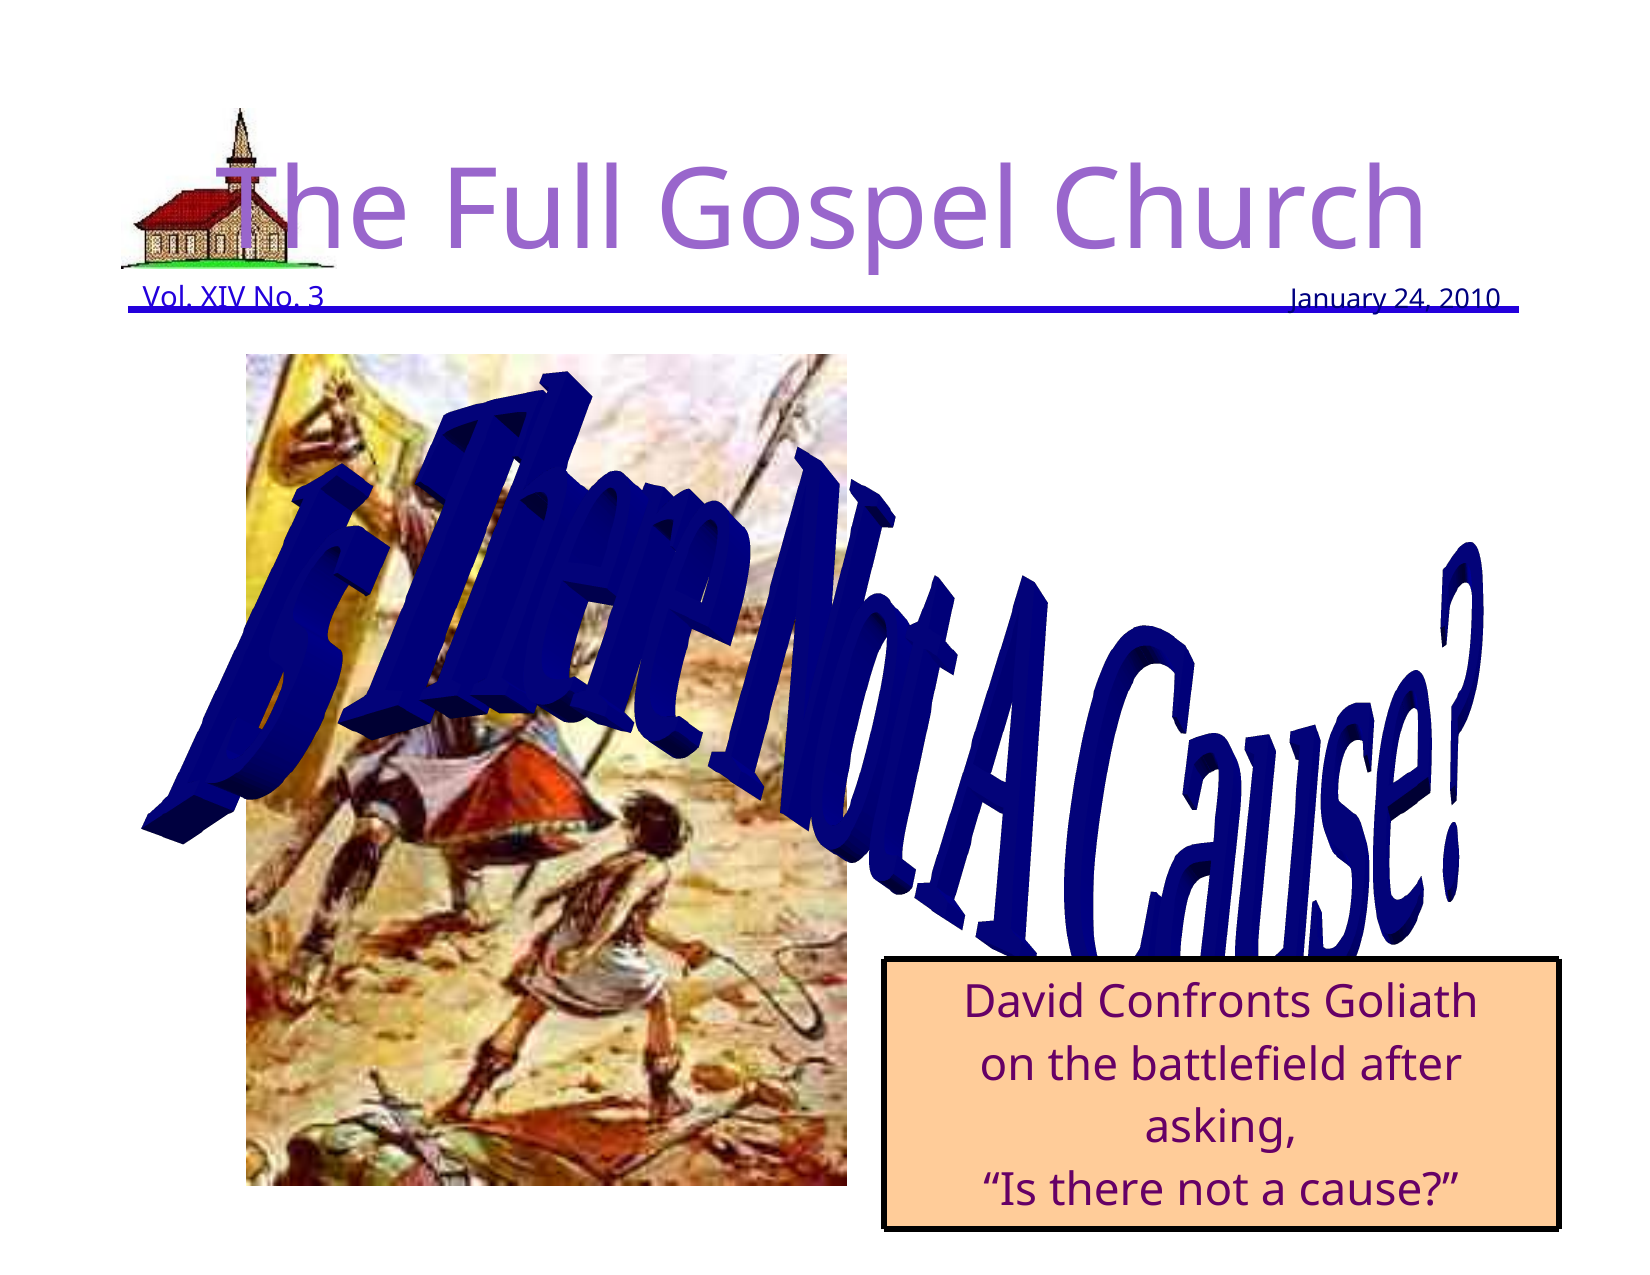

The Full Gospel Church
Vol. XIV No. 3
January 24, 2010
Is There Not A Cause?
David Confronts Goliath
on the battlefield after asking,
“Is there not a cause?”